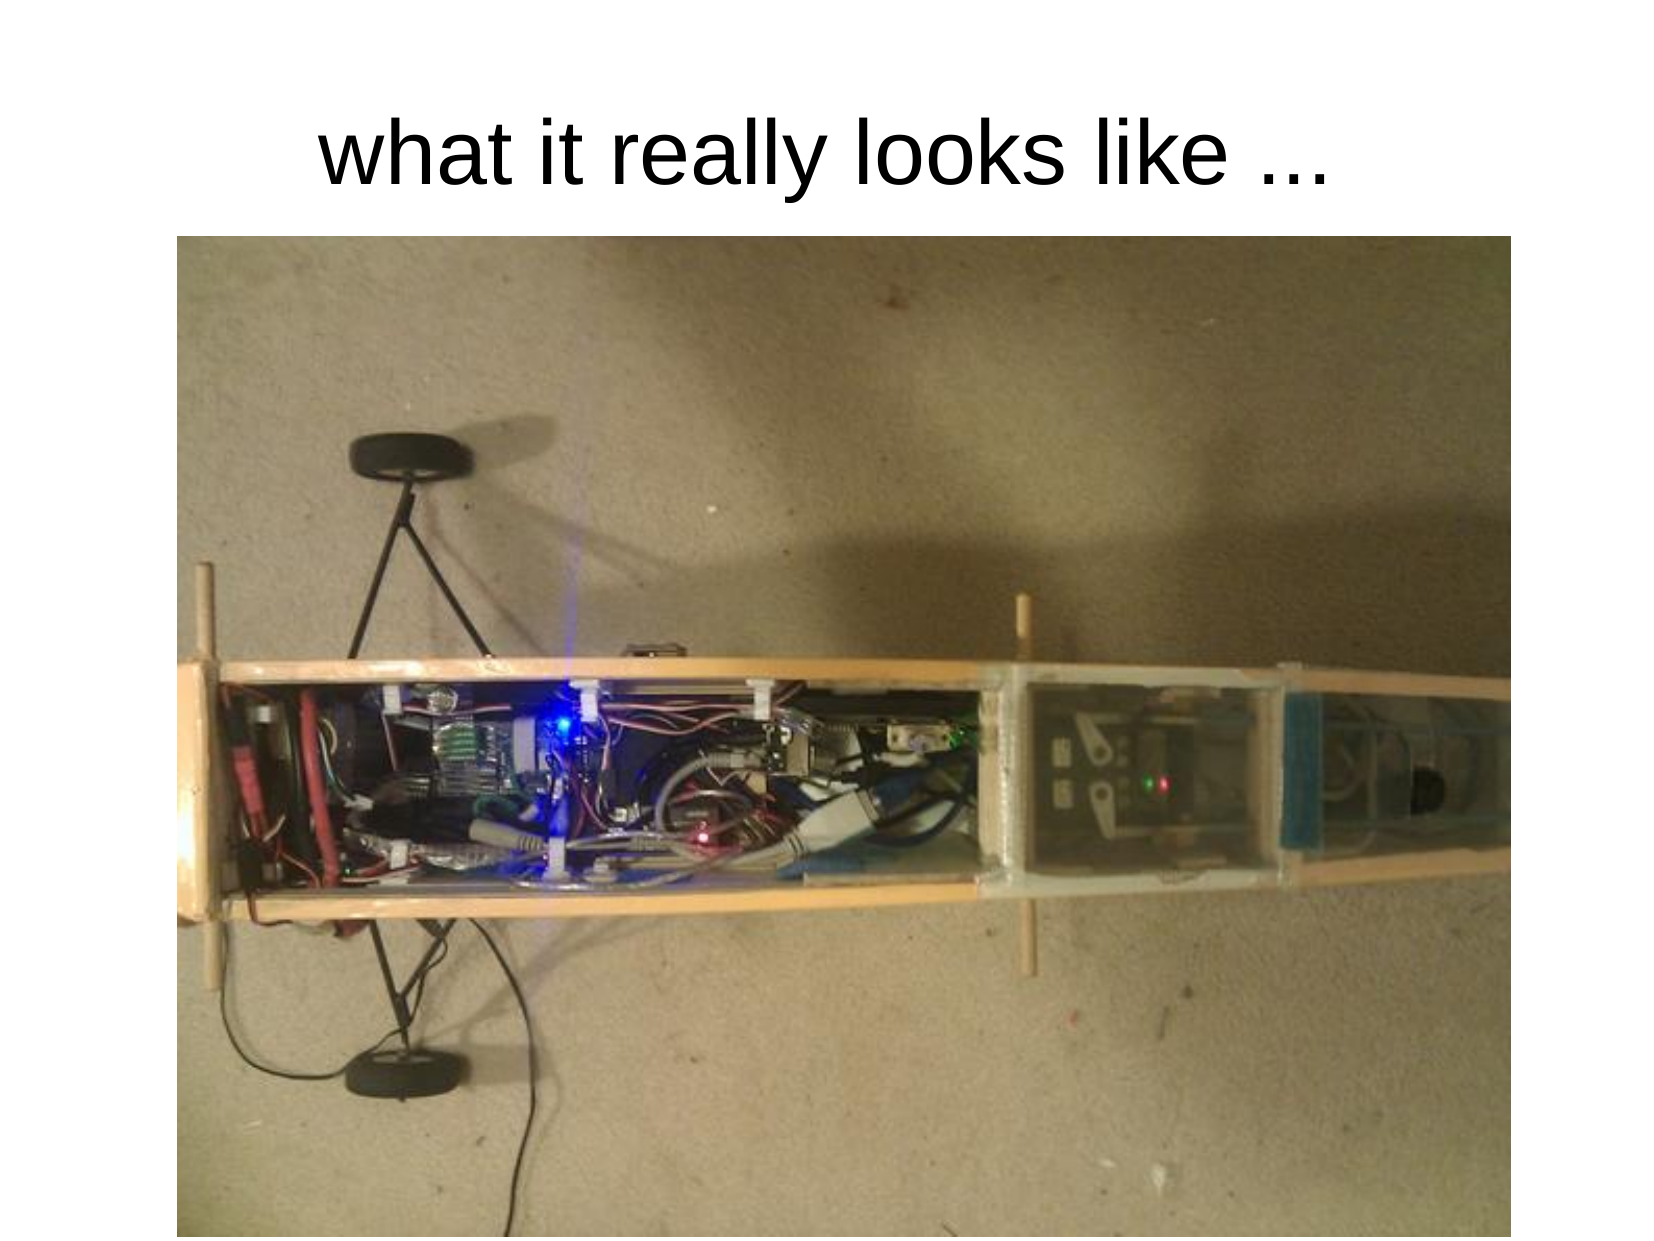

# what it really looks like ...